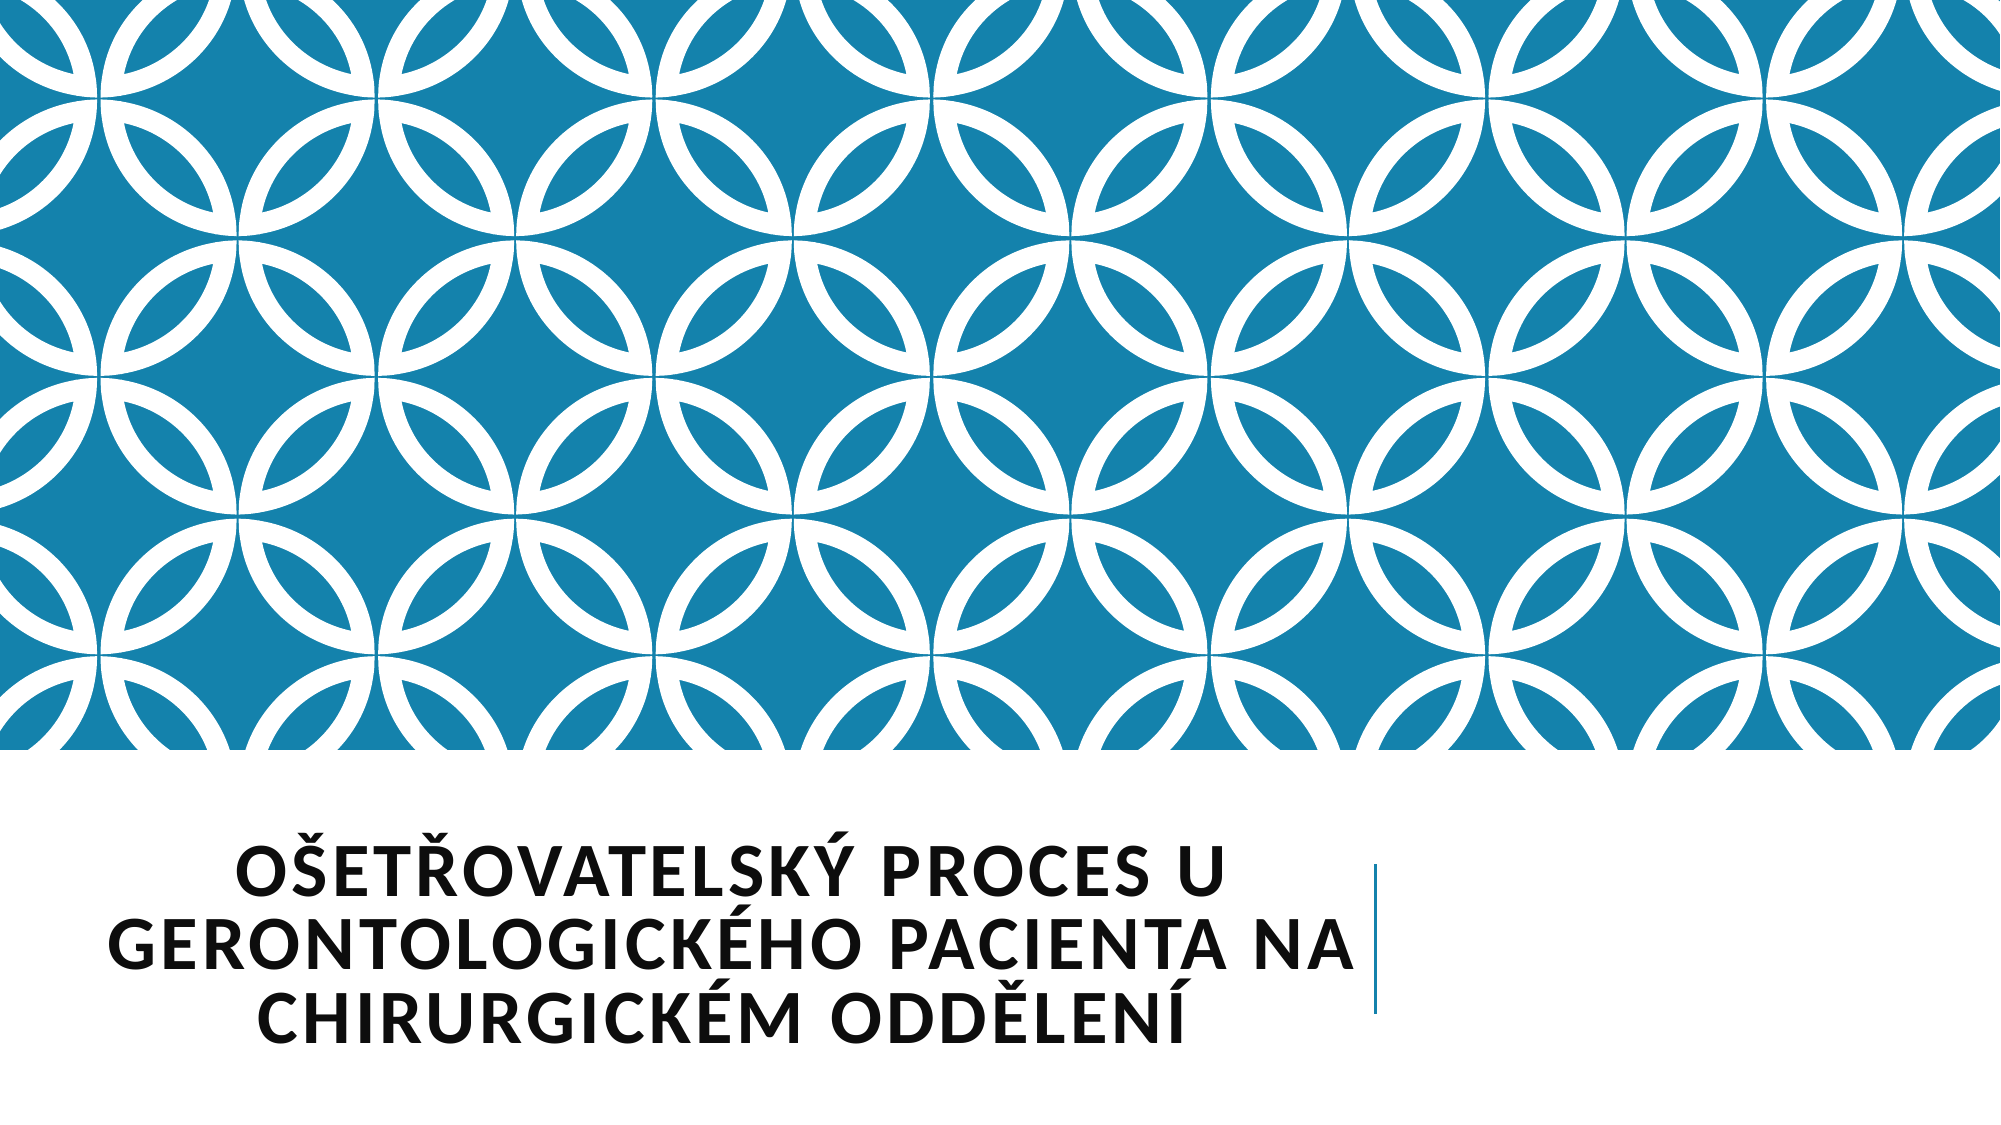

# Ošetřovatelský proces u gerontologického pacienta na chirurgickém oddělení